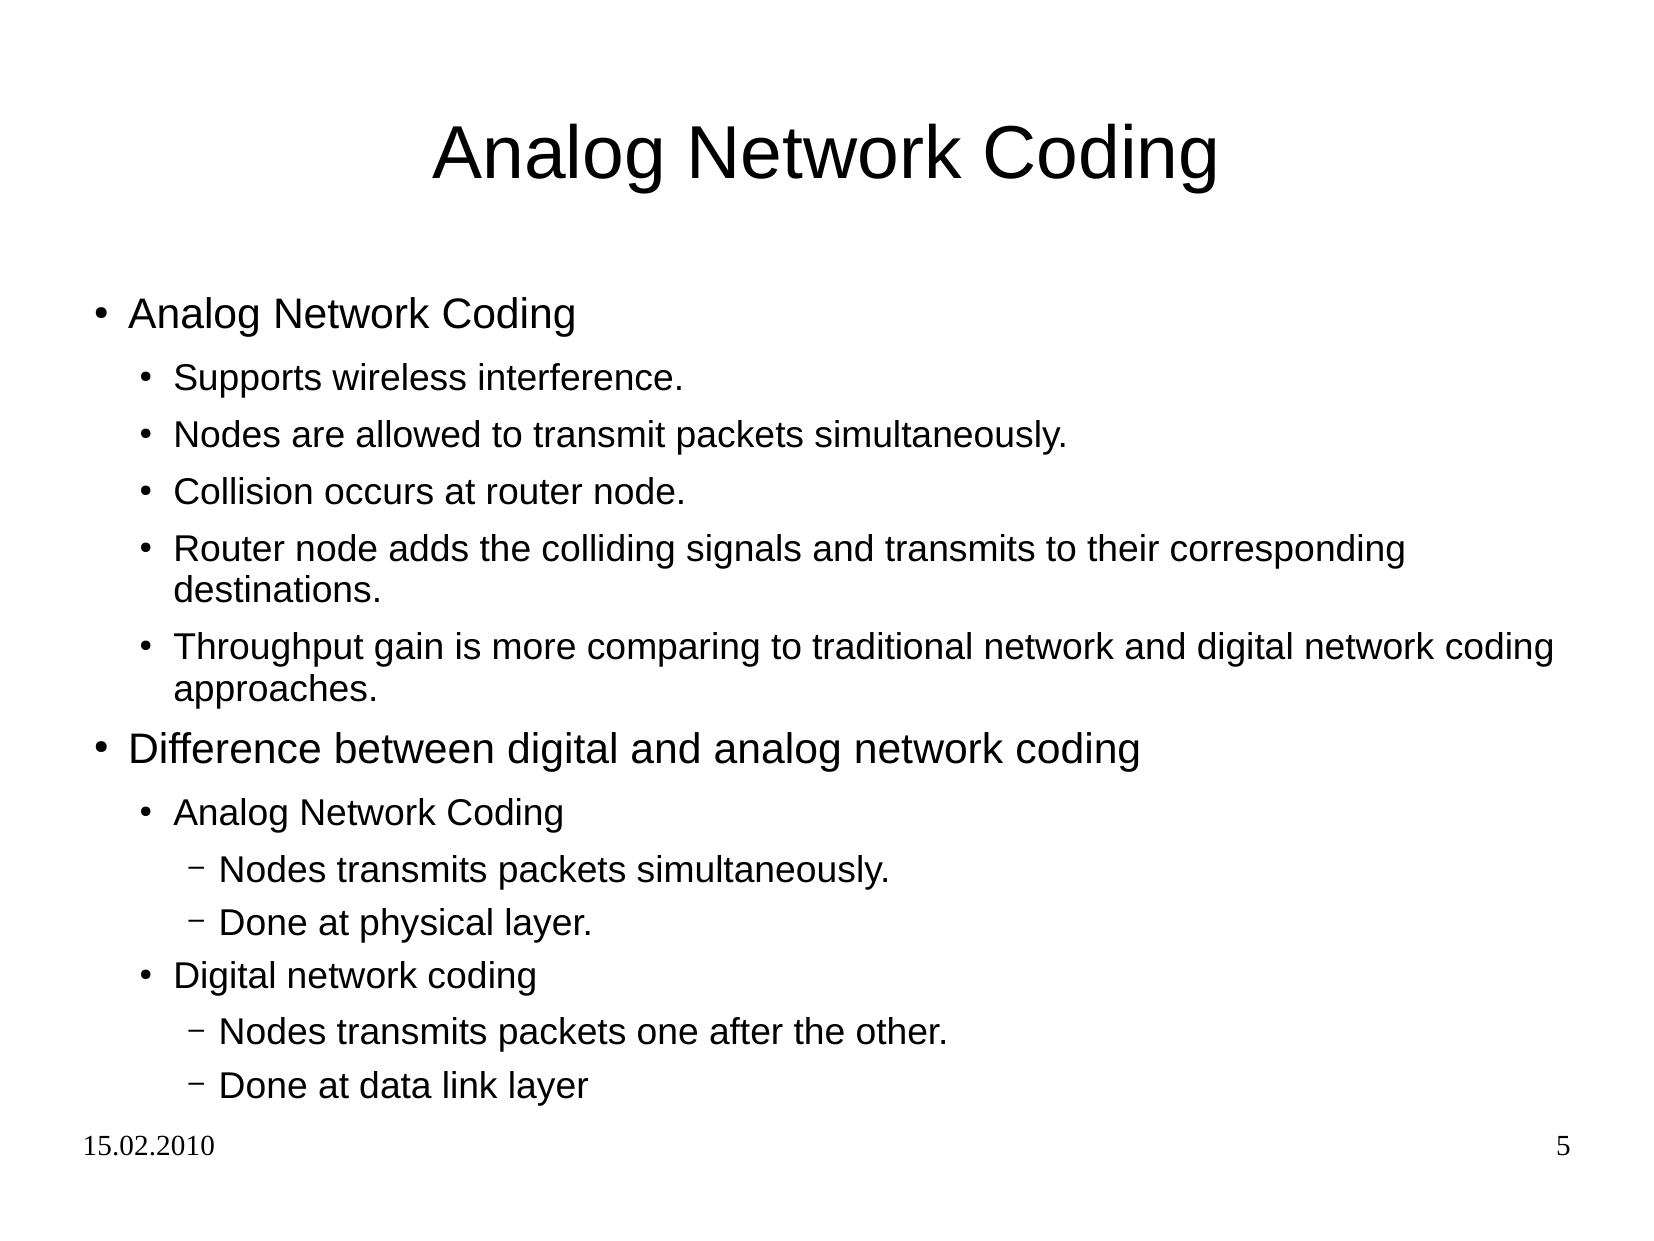

# Analog Network Coding
Analog Network Coding
Supports wireless interference.
Nodes are allowed to transmit packets simultaneously.
Collision occurs at router node.
Router node adds the colliding signals and transmits to their corresponding destinations.
Throughput gain is more comparing to traditional network and digital network coding approaches.
Difference between digital and analog network coding
Analog Network Coding
Nodes transmits packets simultaneously.
Done at physical layer.
Digital network coding
Nodes transmits packets one after the other.
Done at data link layer
15.02.2010
5